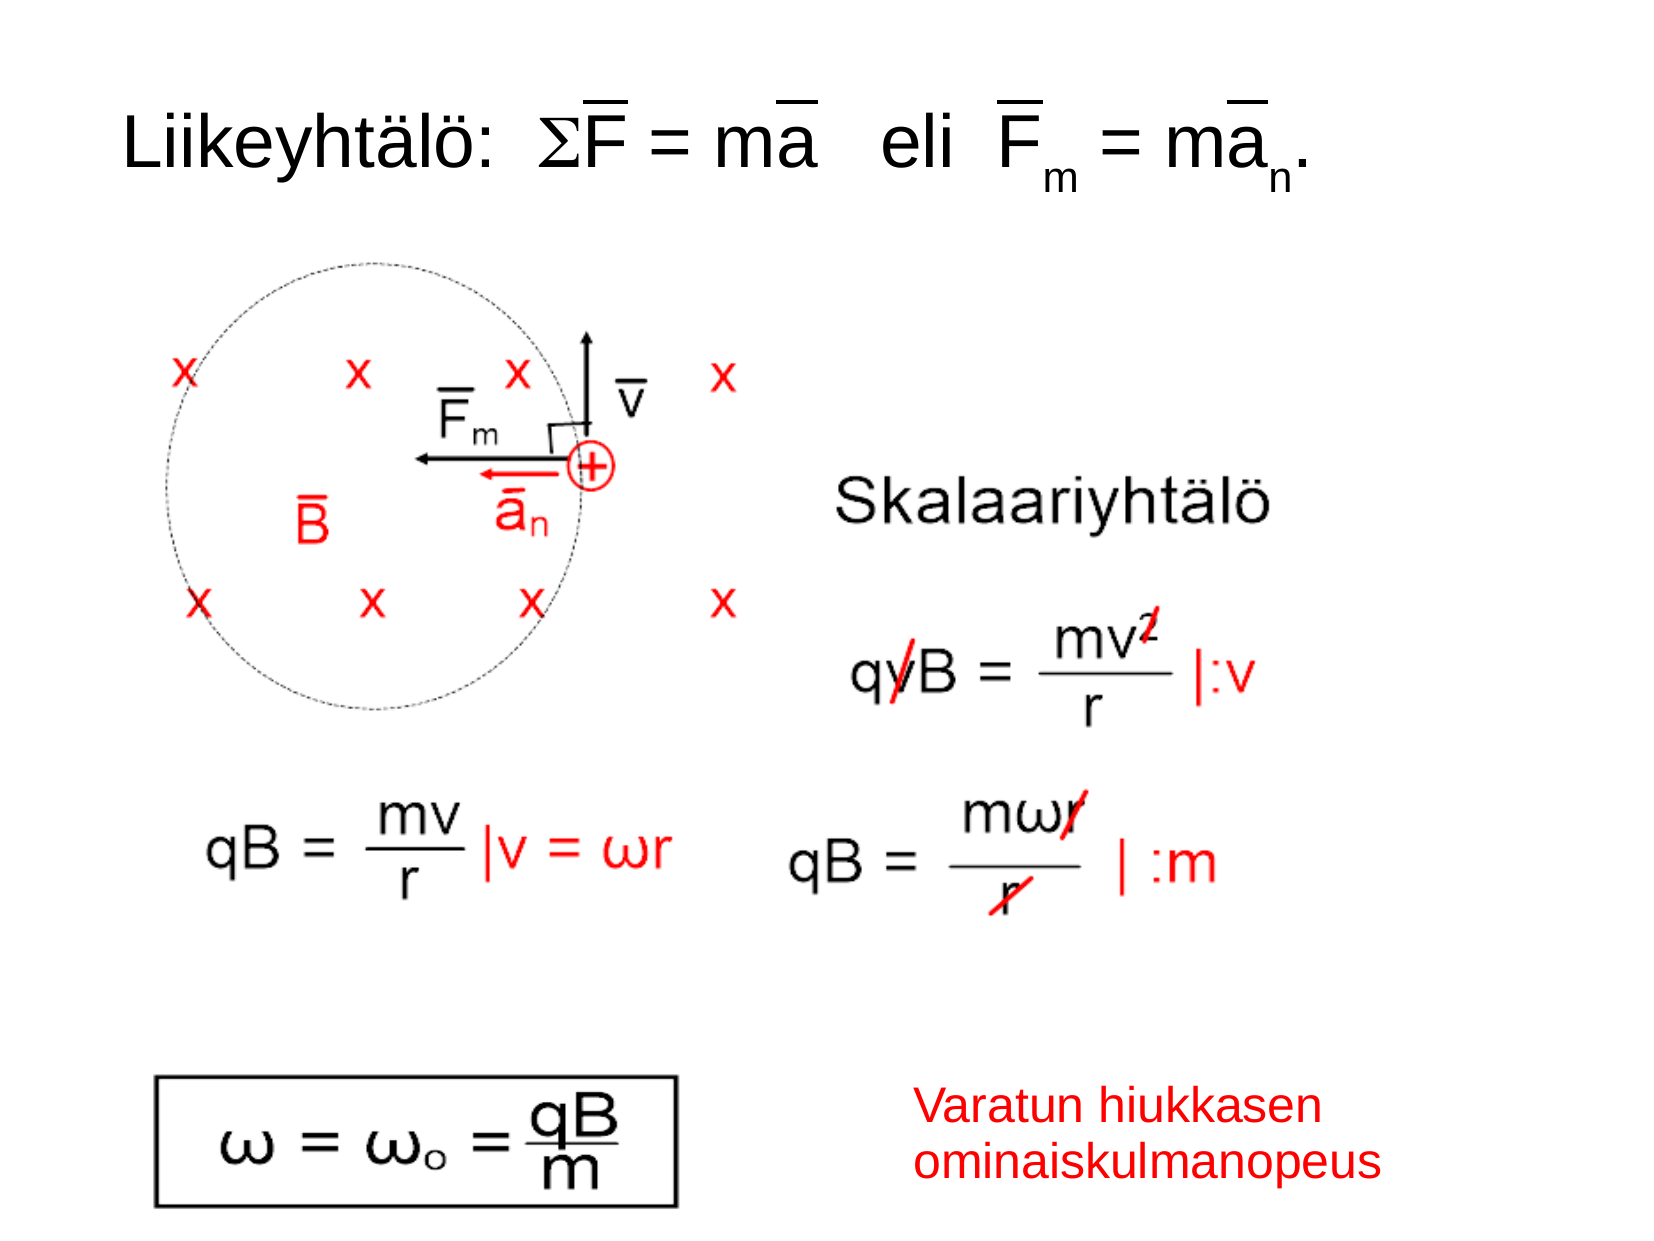

Liikeyhtälö: SF = ma eli Fm = man.
Varatun hiukkasen ominaiskulmanopeus